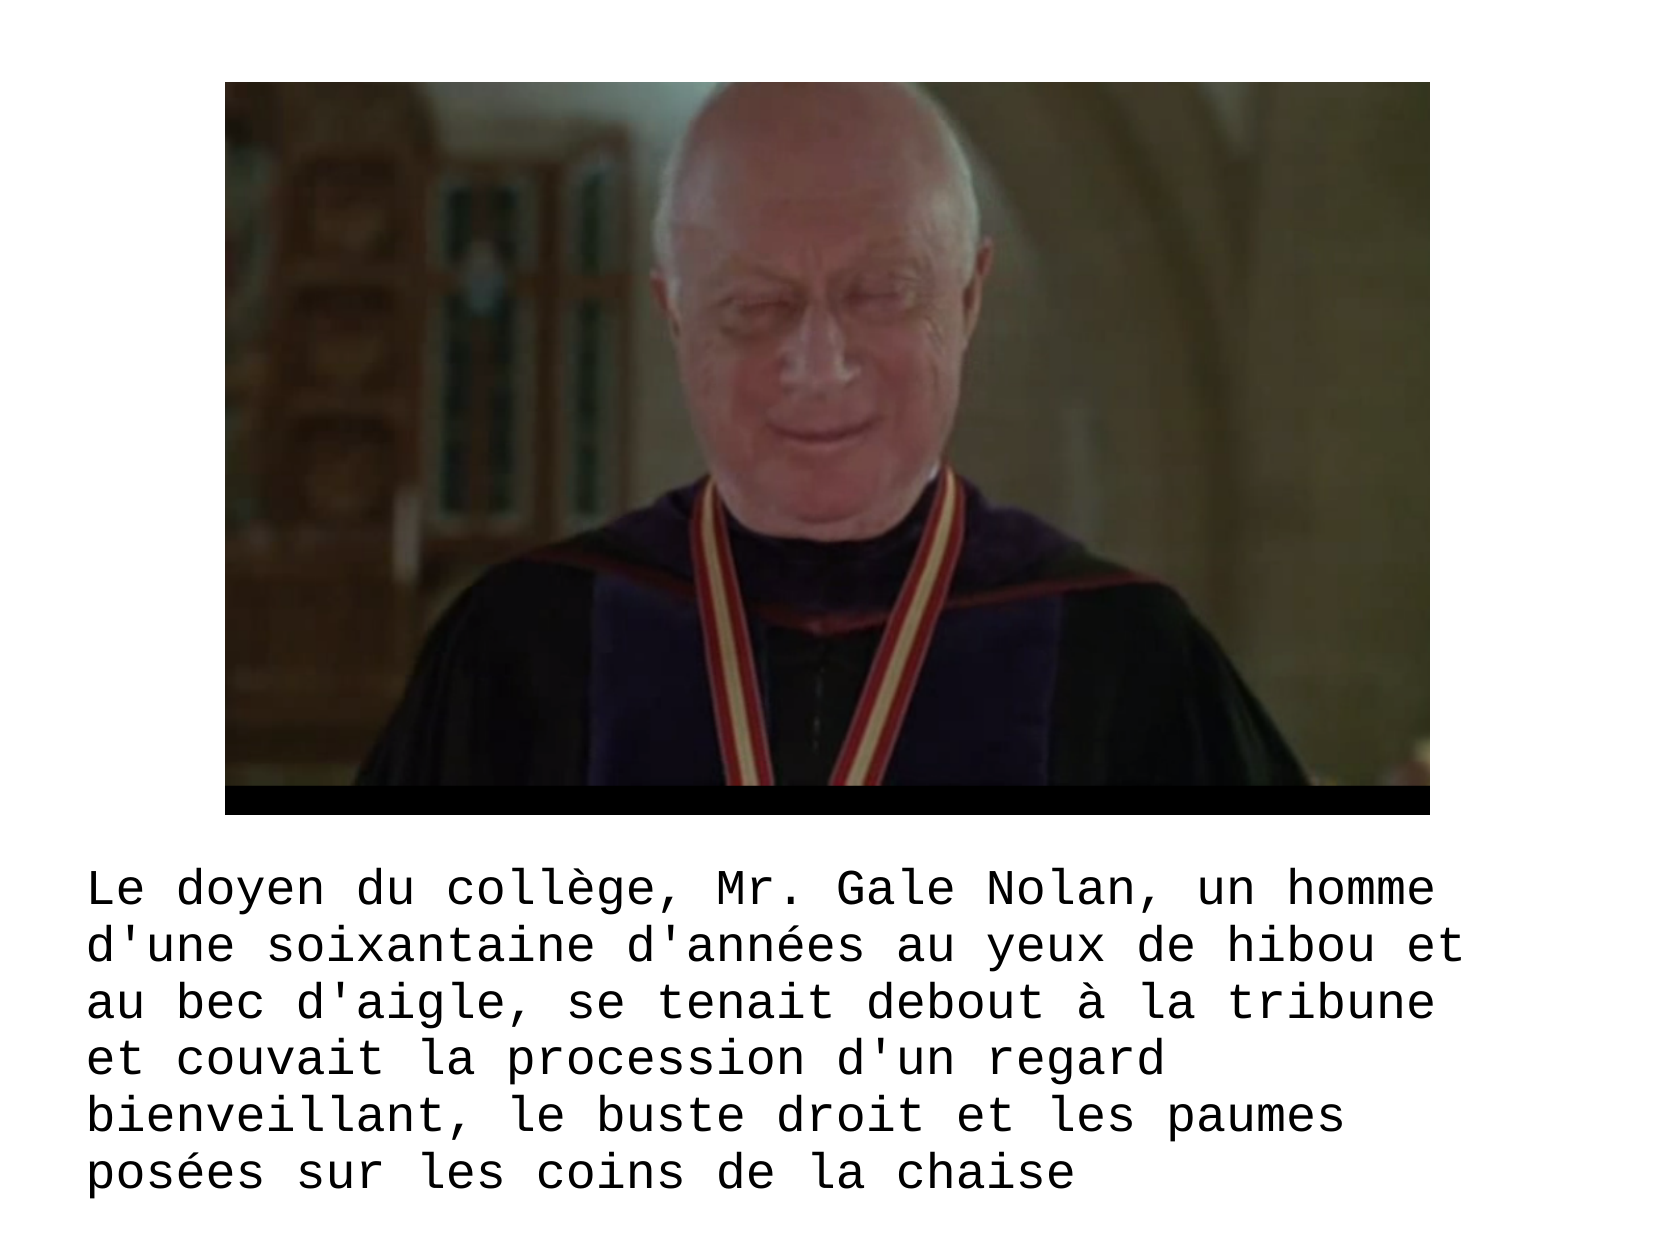

Le doyen du collège, Mr. Gale Nolan, un homme d'une soixantaine d'années au yeux de hibou et au bec d'aigle, se tenait debout à la tribune et couvait la procession d'un regard bienveillant, le buste droit et les paumes posées sur les coins de la chaise